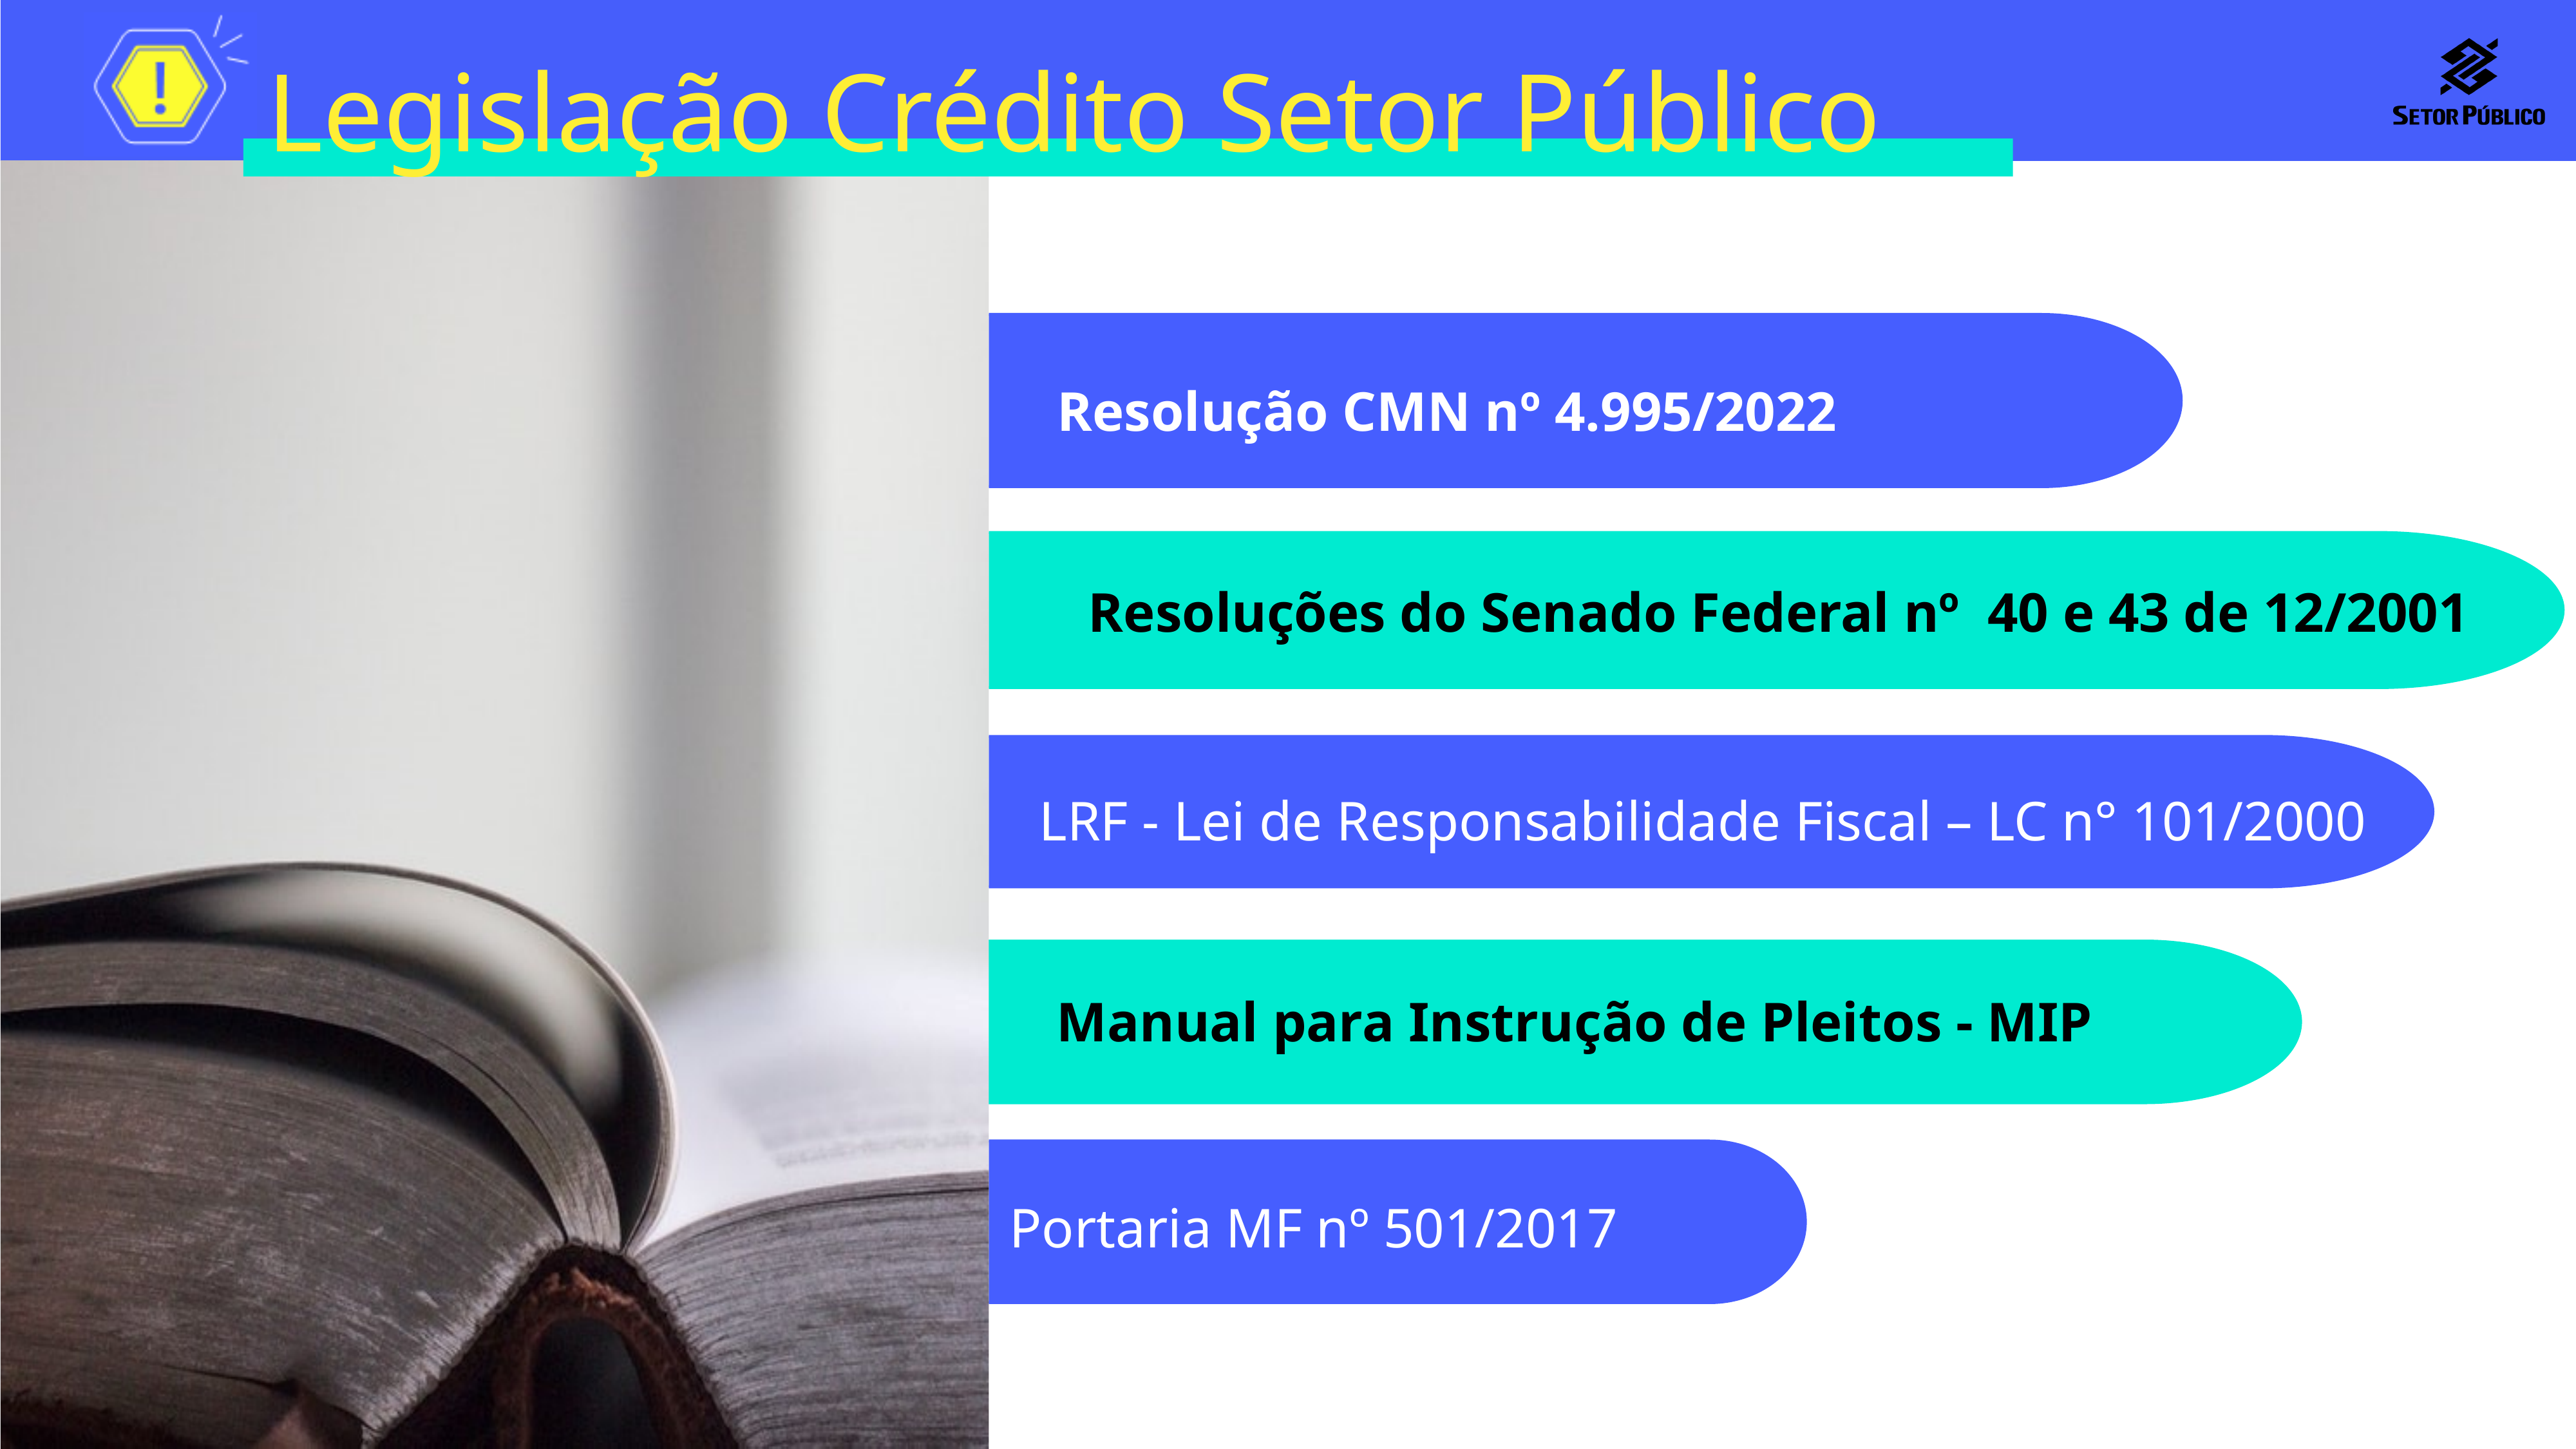

Legislação Crédito Setor Público
Resolução CMN nº 4.995/2022
Resoluções do Senado Federal nº 40 e 43 de 12/2001
LRF - Lei de Responsabilidade Fiscal – LC n° 101/2000
Manual para Instrução de Pleitos - MIP
Portaria MF nº 501/2017